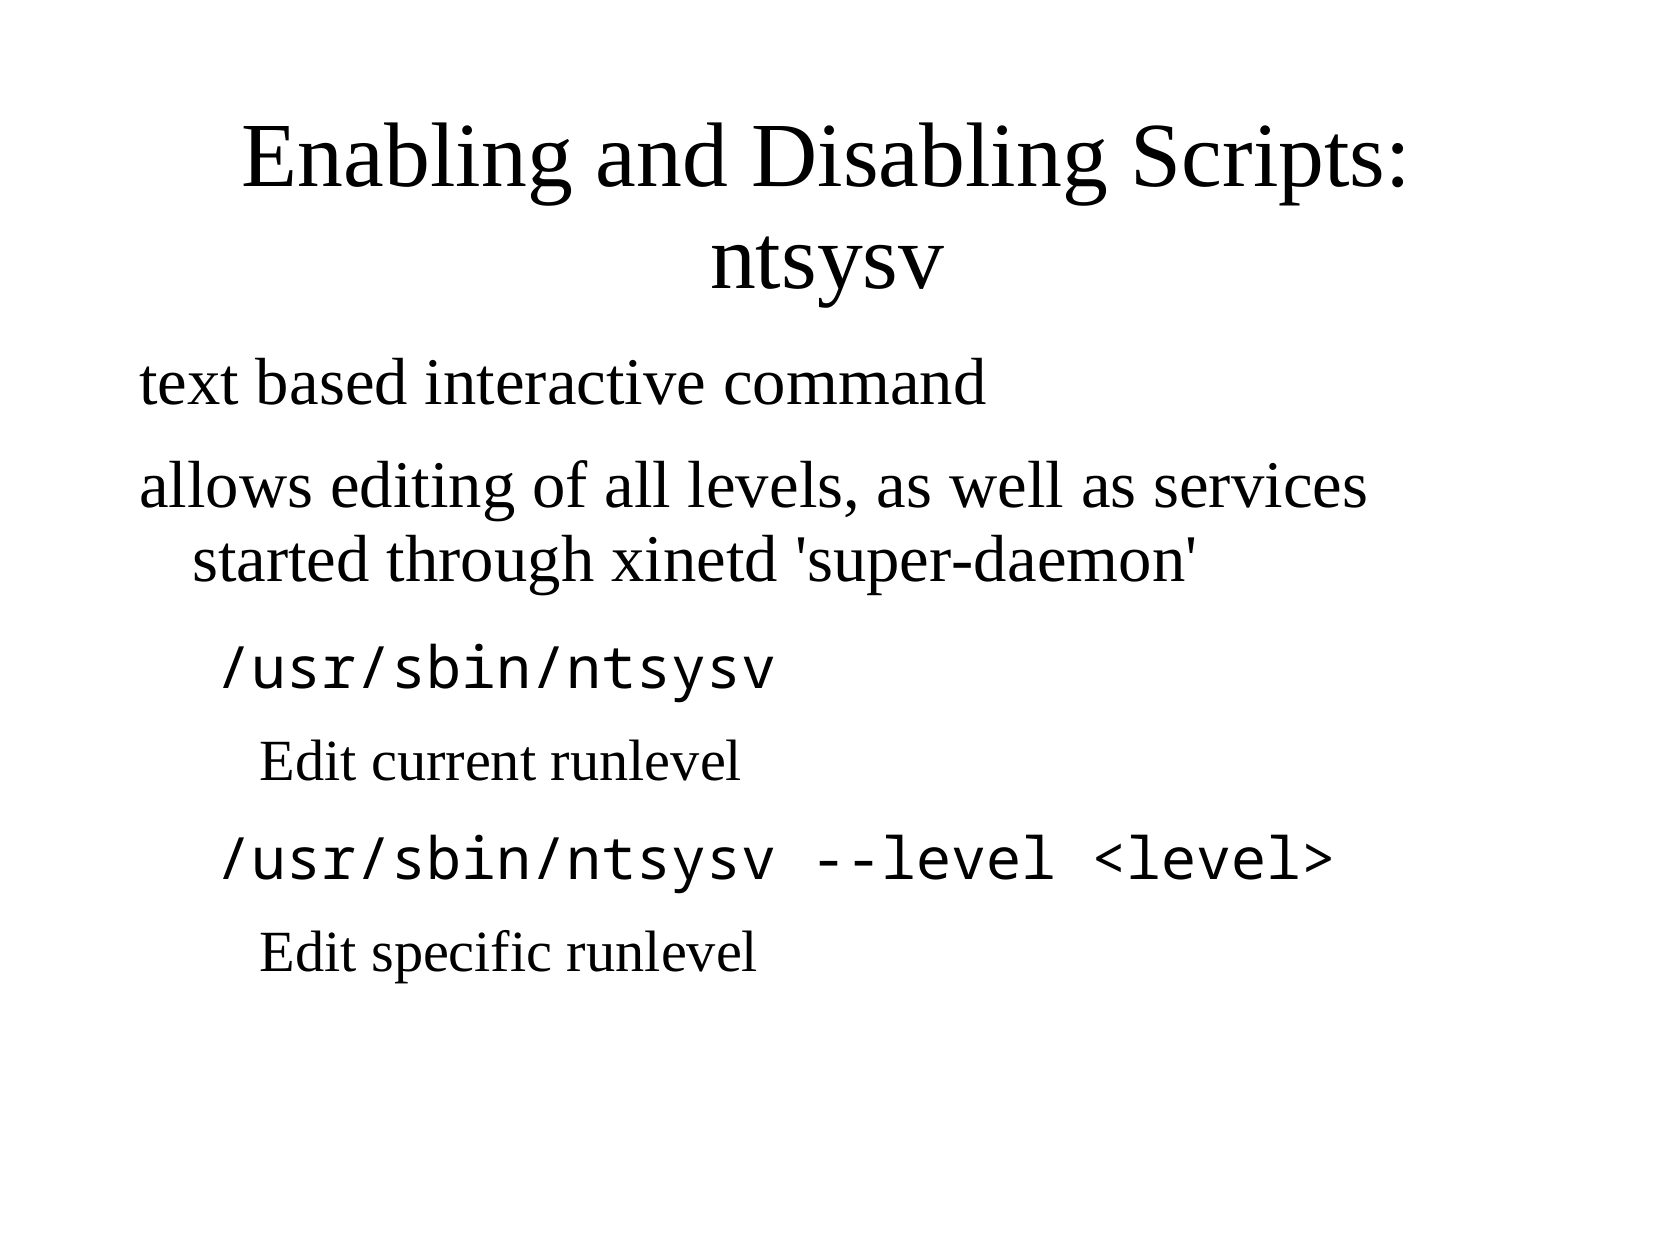

# Enabling and Disabling Scripts: ntsysv
text based interactive command
allows editing of all levels, as well as services started through xinetd 'super-daemon'
/usr/sbin/ntsysv
 Edit current runlevel
/usr/sbin/ntsysv --level <level>
 Edit specific runlevel